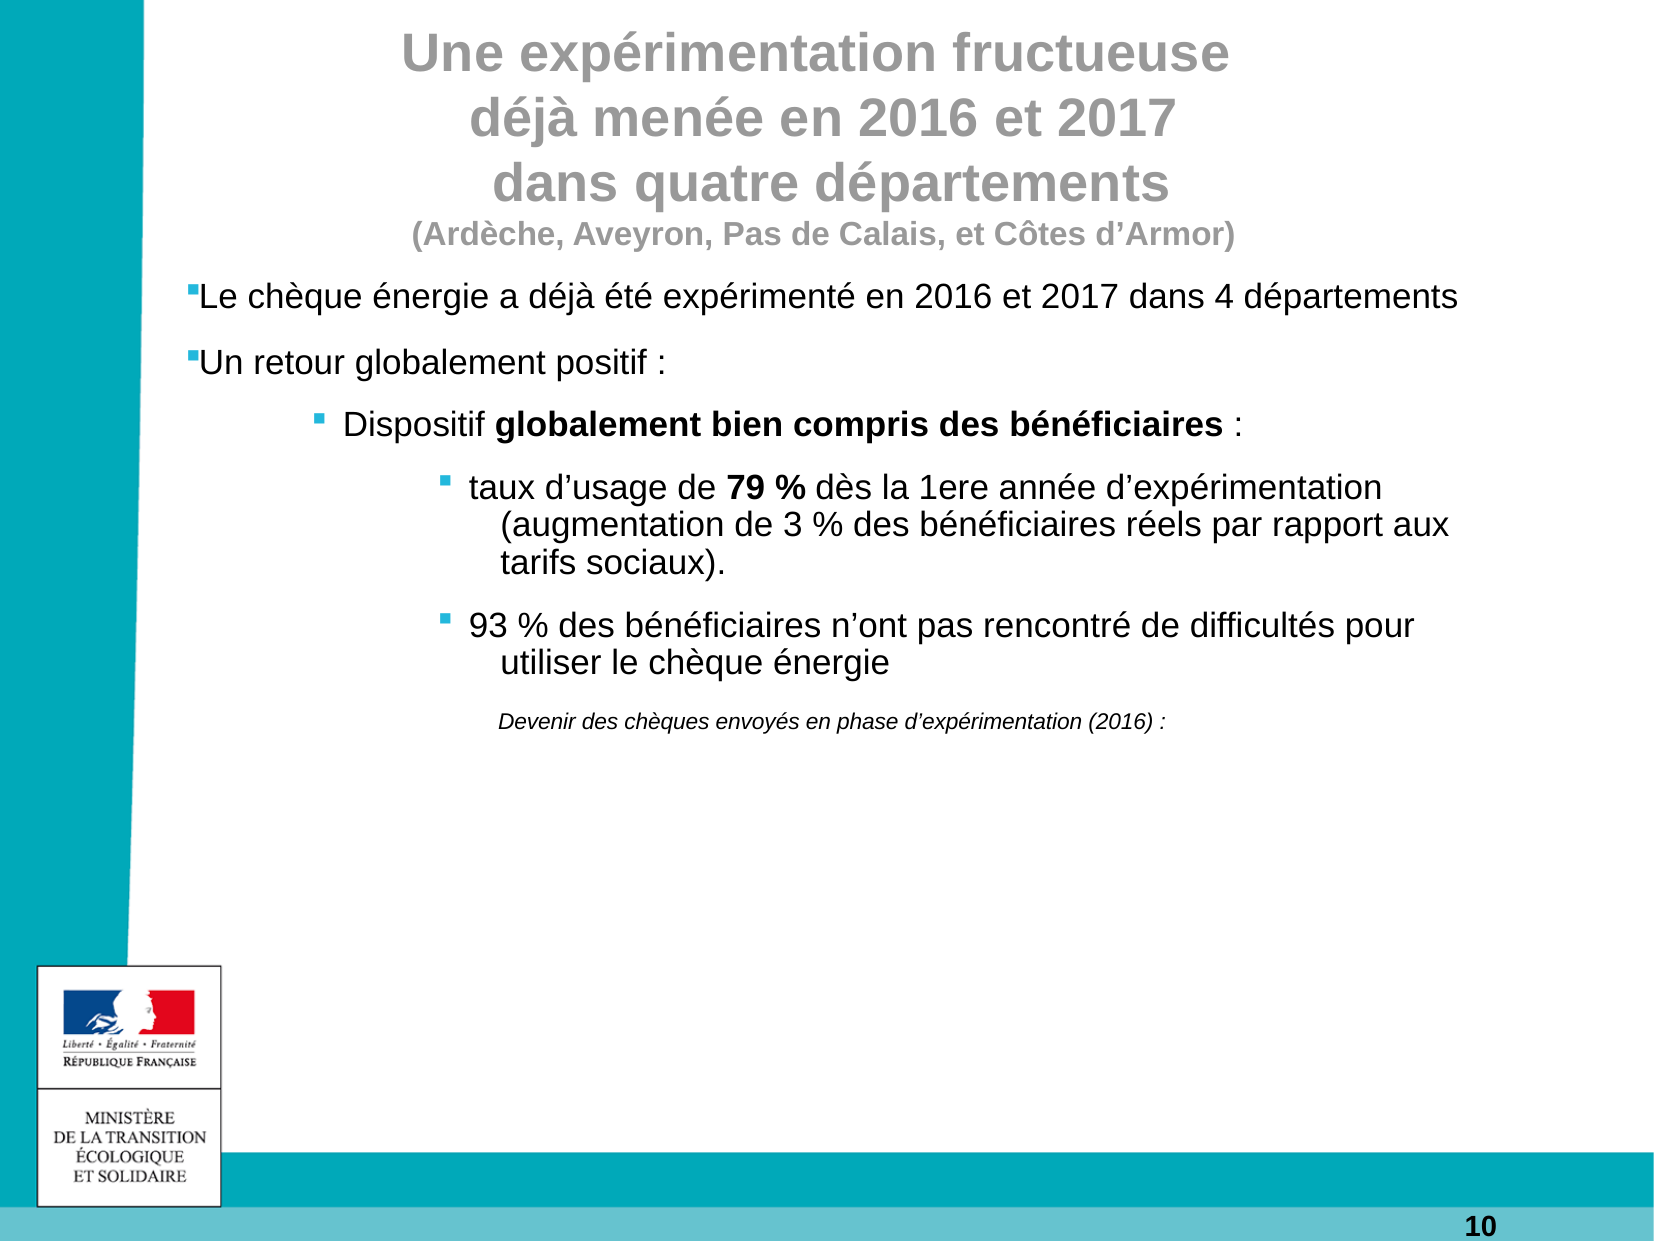

# Une expérimentation fructueuse déjà menée en 2016 et 2017 dans quatre départements (Ardèche, Aveyron, Pas de Calais, et Côtes d’Armor)
Le chèque énergie a déjà été expérimenté en 2016 et 2017 dans 4 départements
Un retour globalement positif :
Dispositif globalement bien compris des bénéficiaires :
taux d’usage de 79 % dès la 1ere année d’expérimentation (augmentation de 3 % des bénéficiaires réels par rapport aux tarifs sociaux).
93 % des bénéficiaires n’ont pas rencontré de difficultés pour utiliser le chèque énergie
Devenir des chèques envoyés en phase d’expérimentation (2016) :